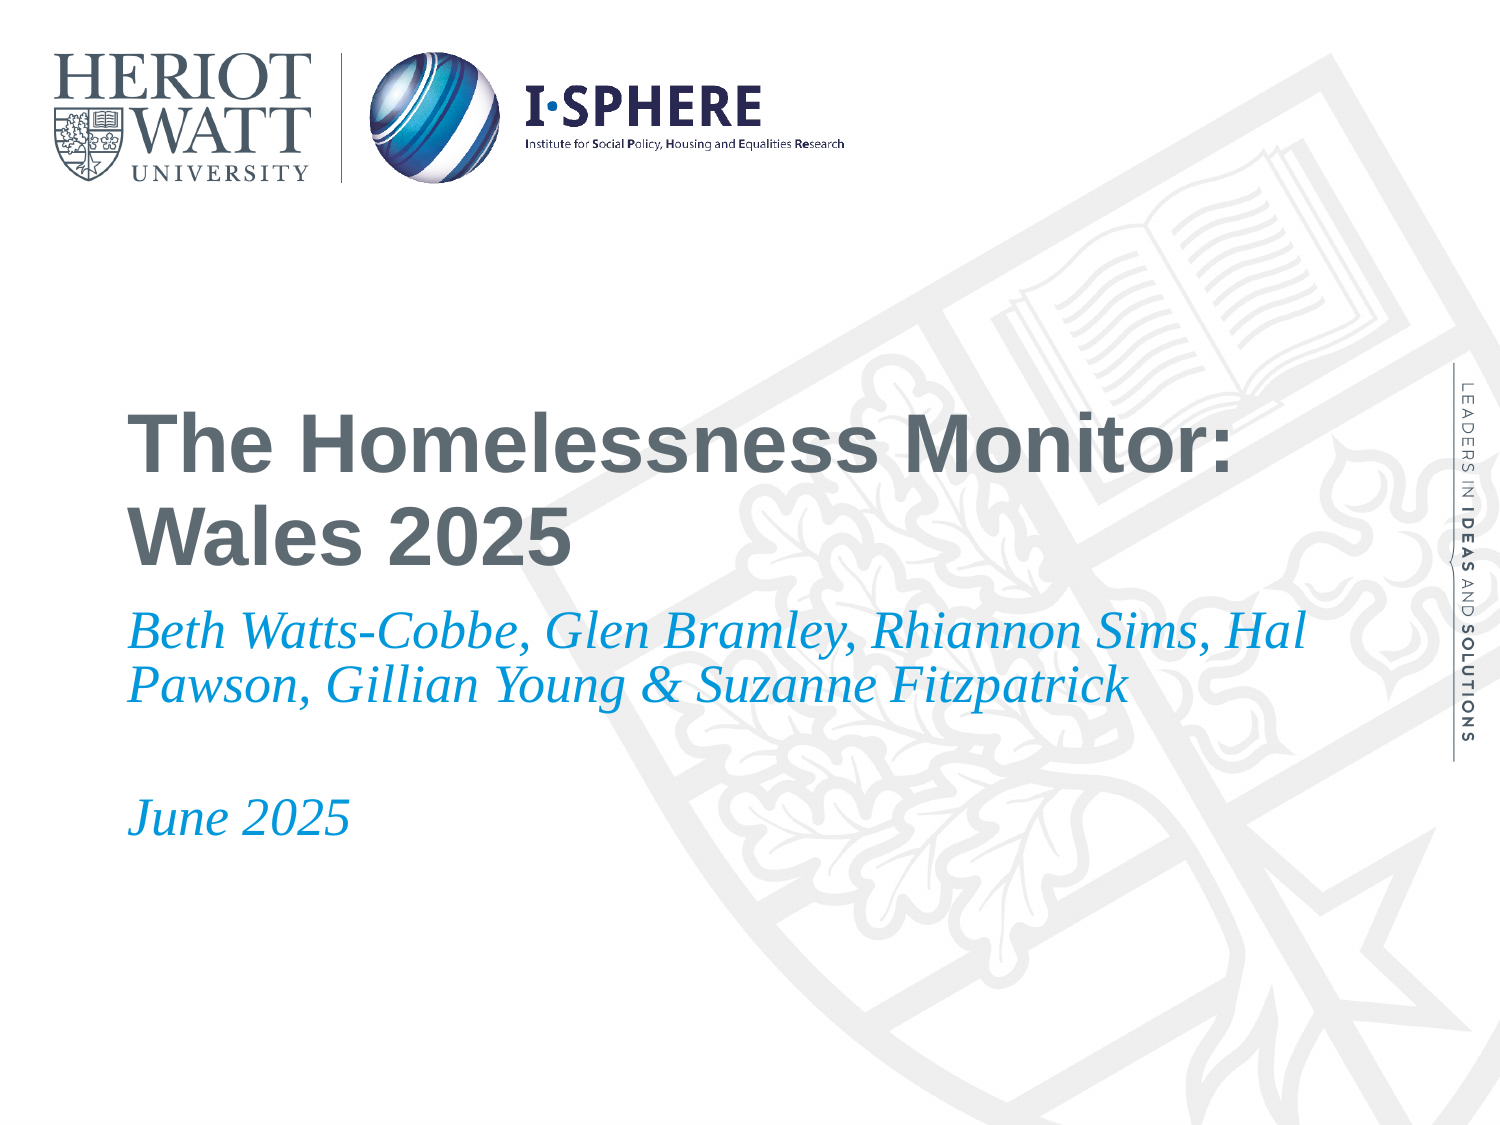

# The Homelessness Monitor: Wales 2025
Beth Watts-Cobbe, Glen Bramley, Rhiannon Sims, Hal Pawson, Gillian Young & Suzanne Fitzpatrick
June 2025